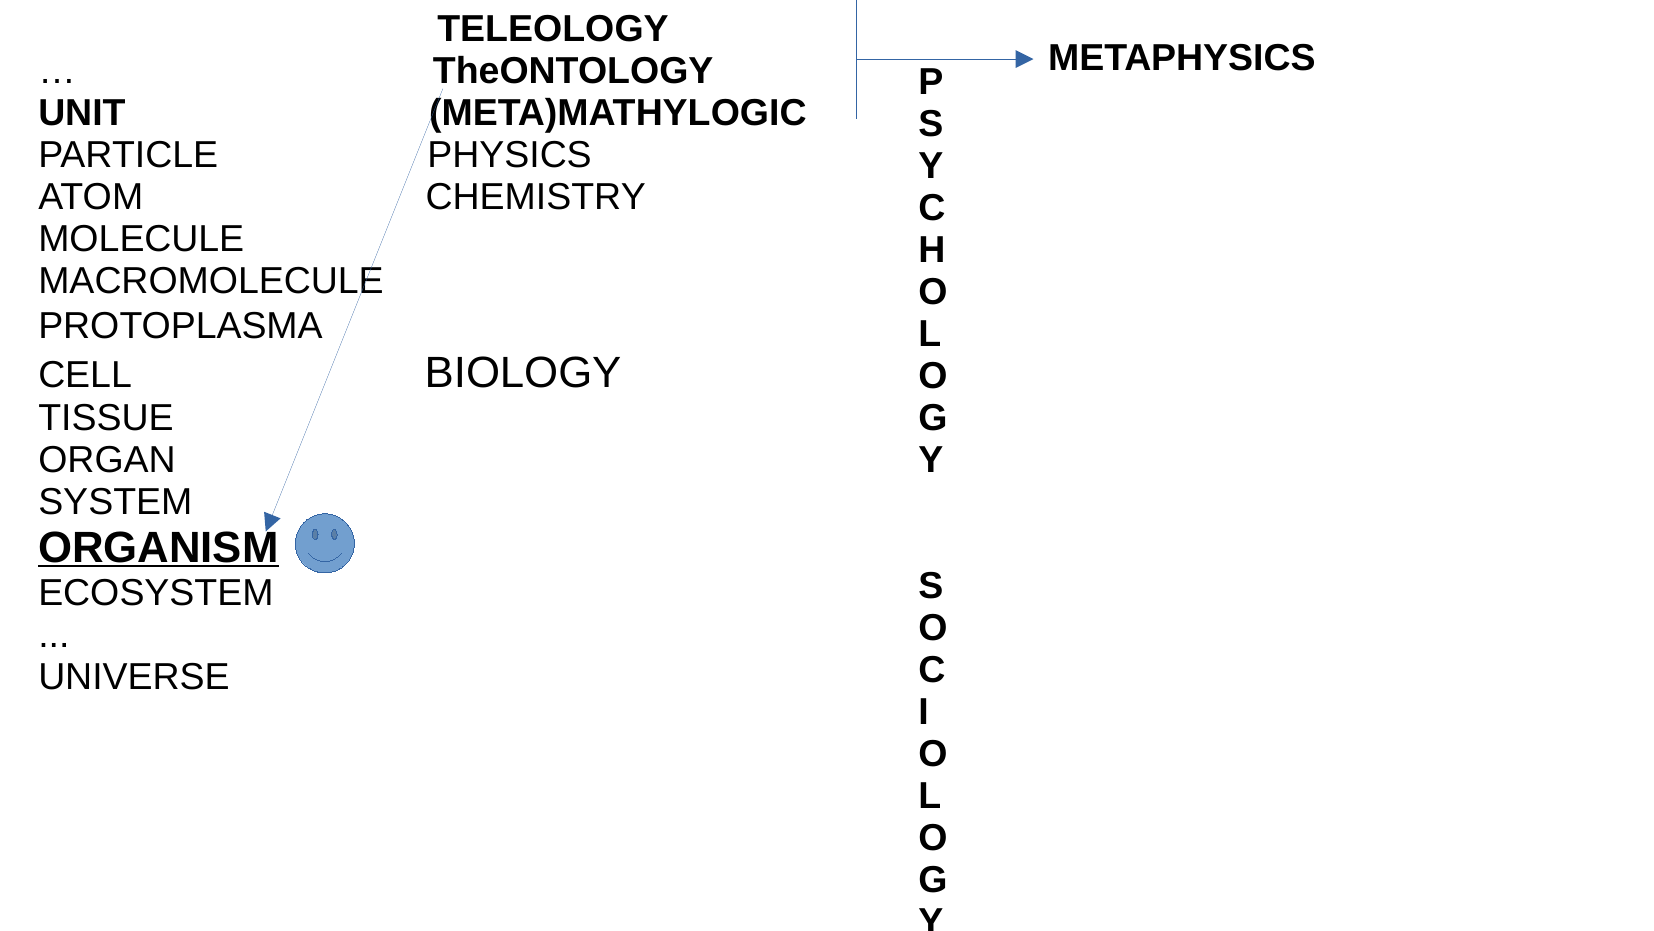

TELEOLOGY
… TheONTOLOGY
UNIT (META)MATHYLOGIC
PARTICLE PHYSICS
ATOM CHEMISTRY
MOLECULE
MACROMOLECULE
PROTOPLASMA
CELL BIOLOGY
TISSUE
ORGAN
SYSTEM
ORGANISM
ECOSYSTEM
...
UNIVERSE
METAPHYSICS
PSYCHOLOGY
 SOCIOLOGY